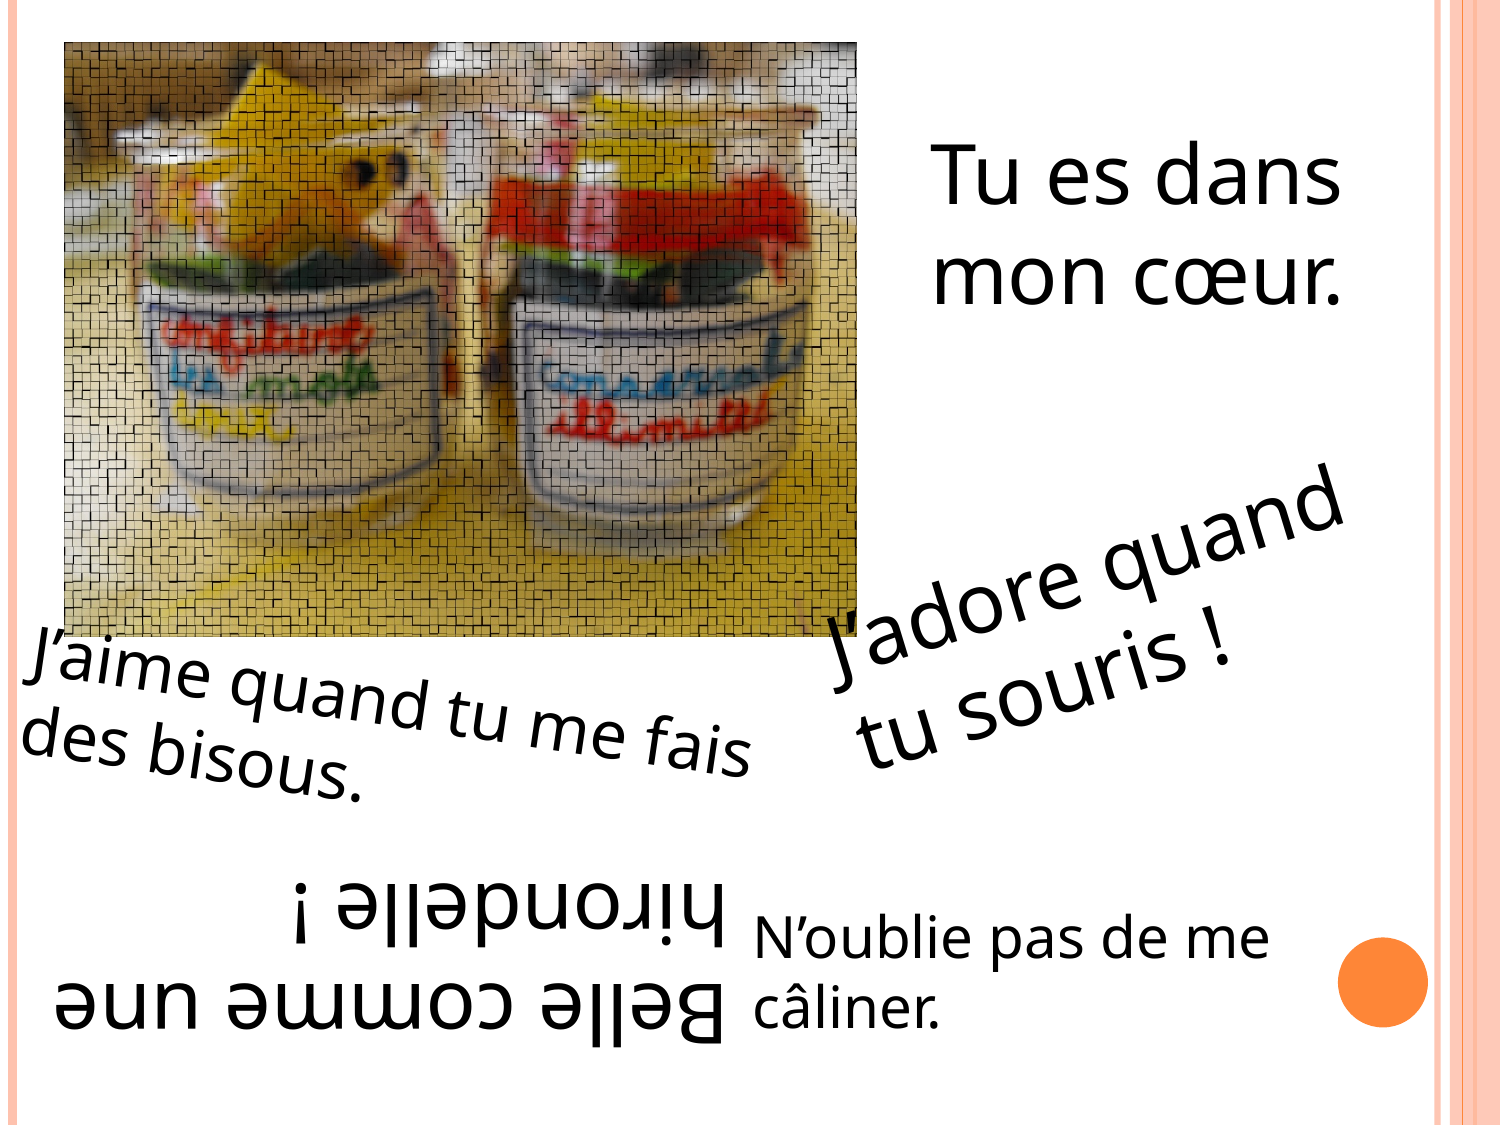

Tu es dans mon cœur.
J’adore quand tu souris !
J’aime quand tu me fais des bisous.
Belle comme une hirondelle !
N’oublie pas de me câliner.